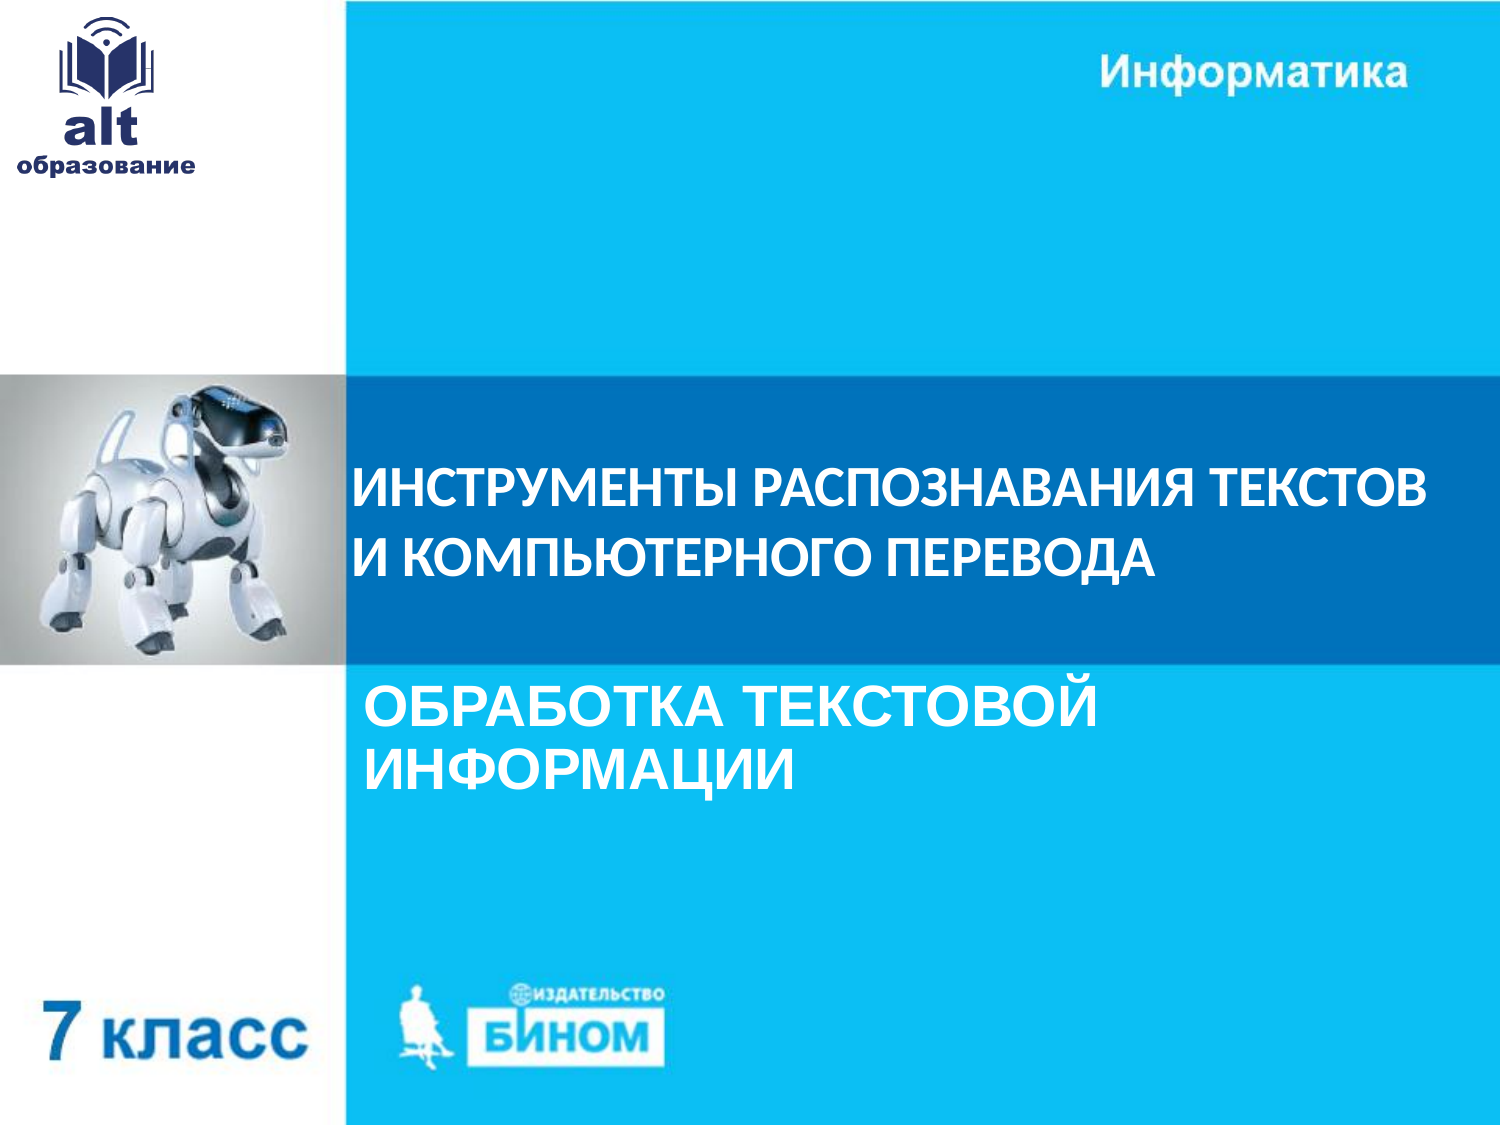

# ИНСТРУМЕНТЫ РАСПОЗНАВАНИЯ ТЕКСТОВ И КОМПЬЮТЕРНОГО ПЕРЕВОДА
ОБРАБОТКА ТЕКСТОВОЙ ИНФОРМАЦИИ